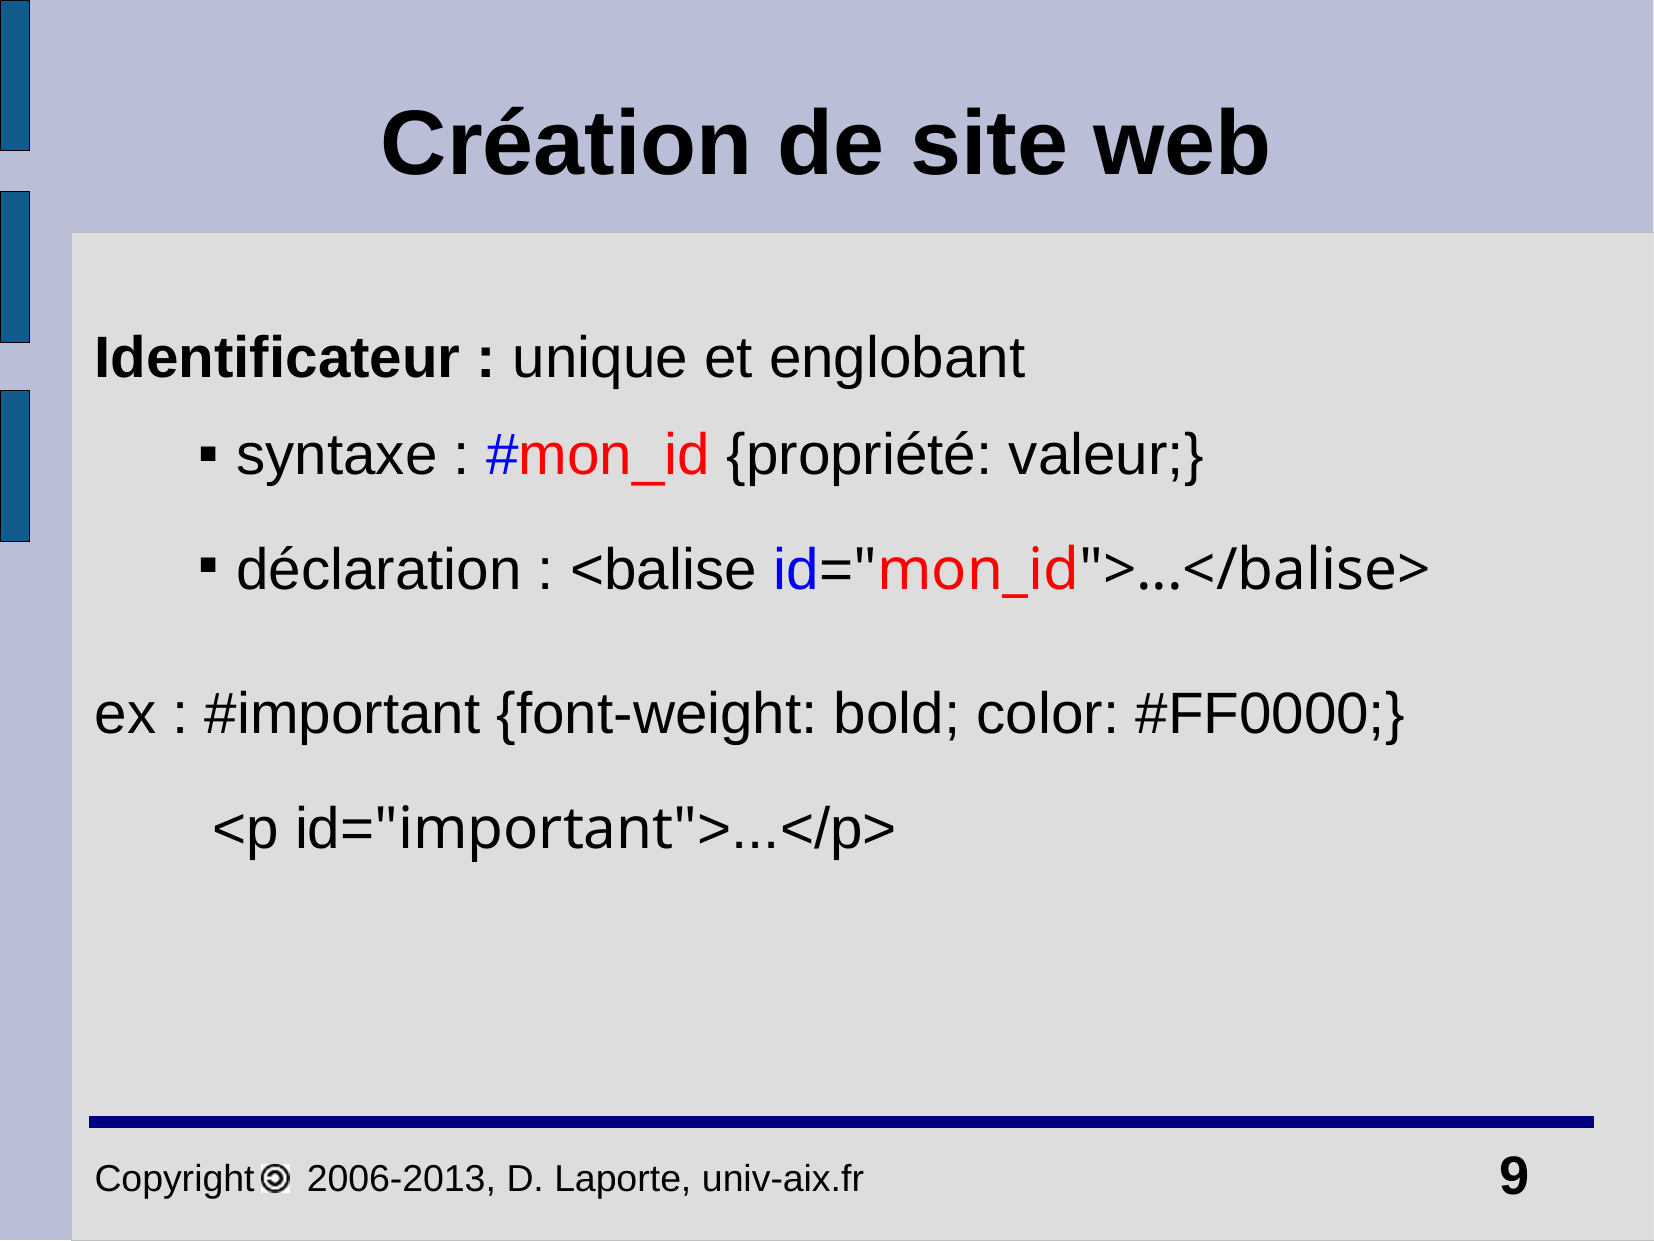

Identificateur : unique et englobant
syntaxe : #mon_id {propriété: valeur;}
déclaration : <balise id="mon_id">...</balise>
ex : #important {font-weight: bold; color: #FF0000;}
	<p id="important">...</p>